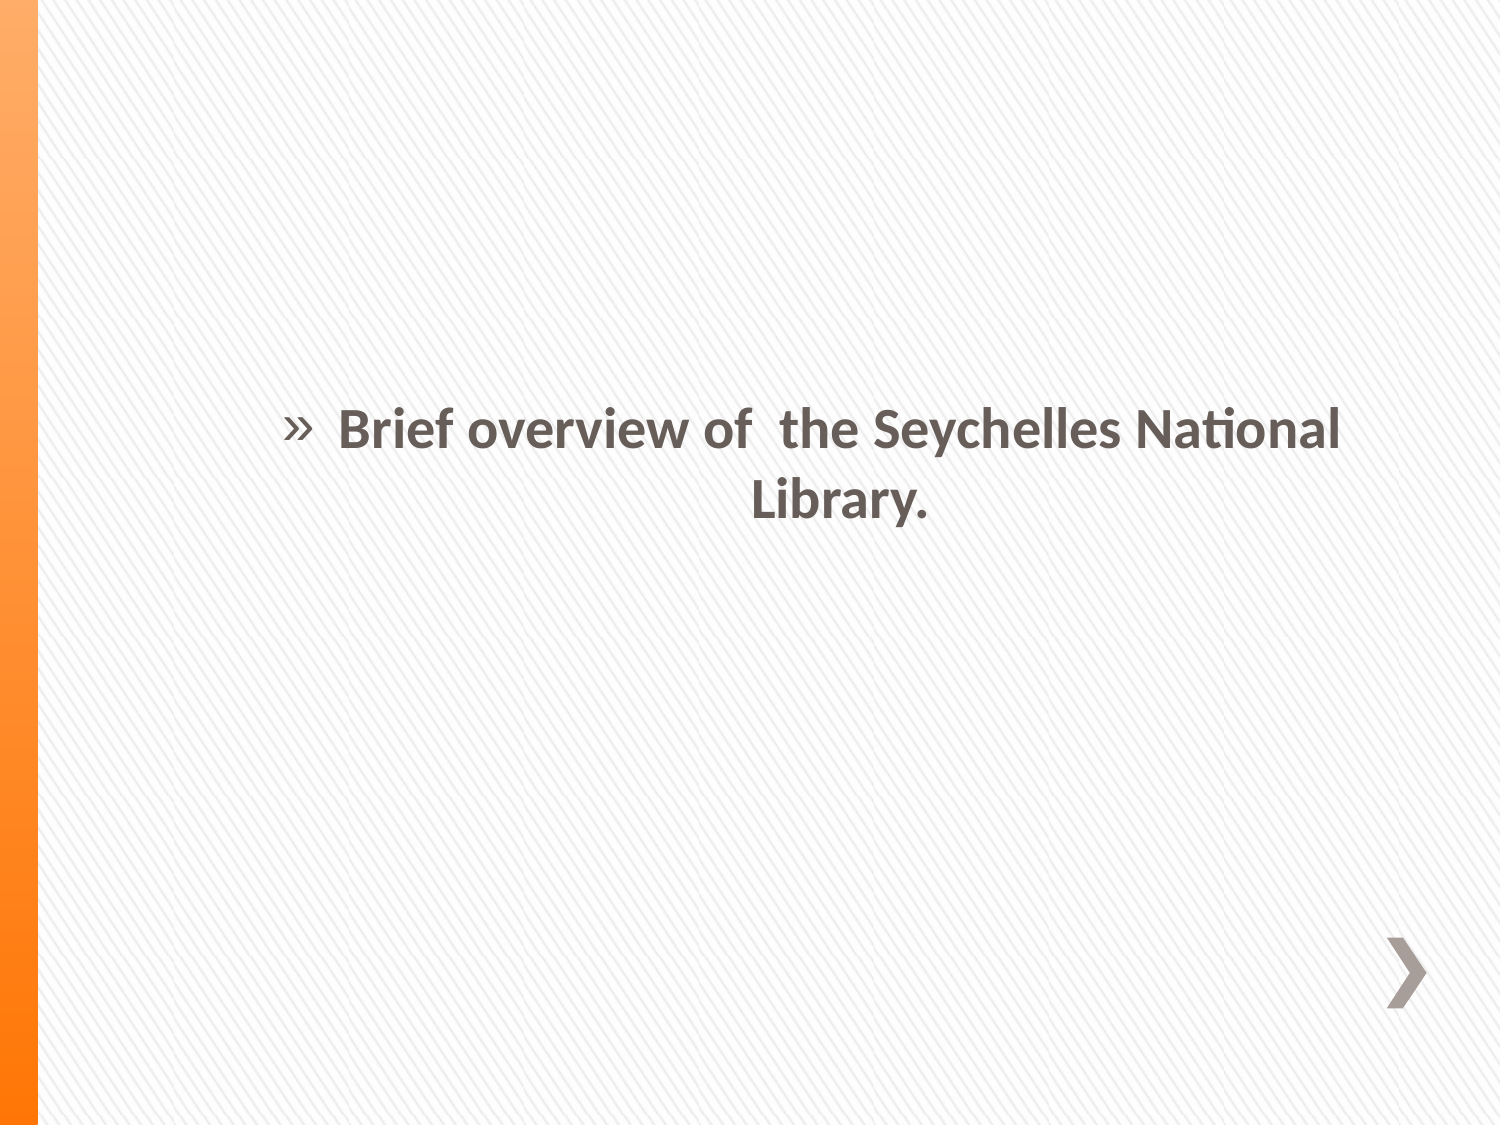

# Brief overview of the Seychelles National Library.